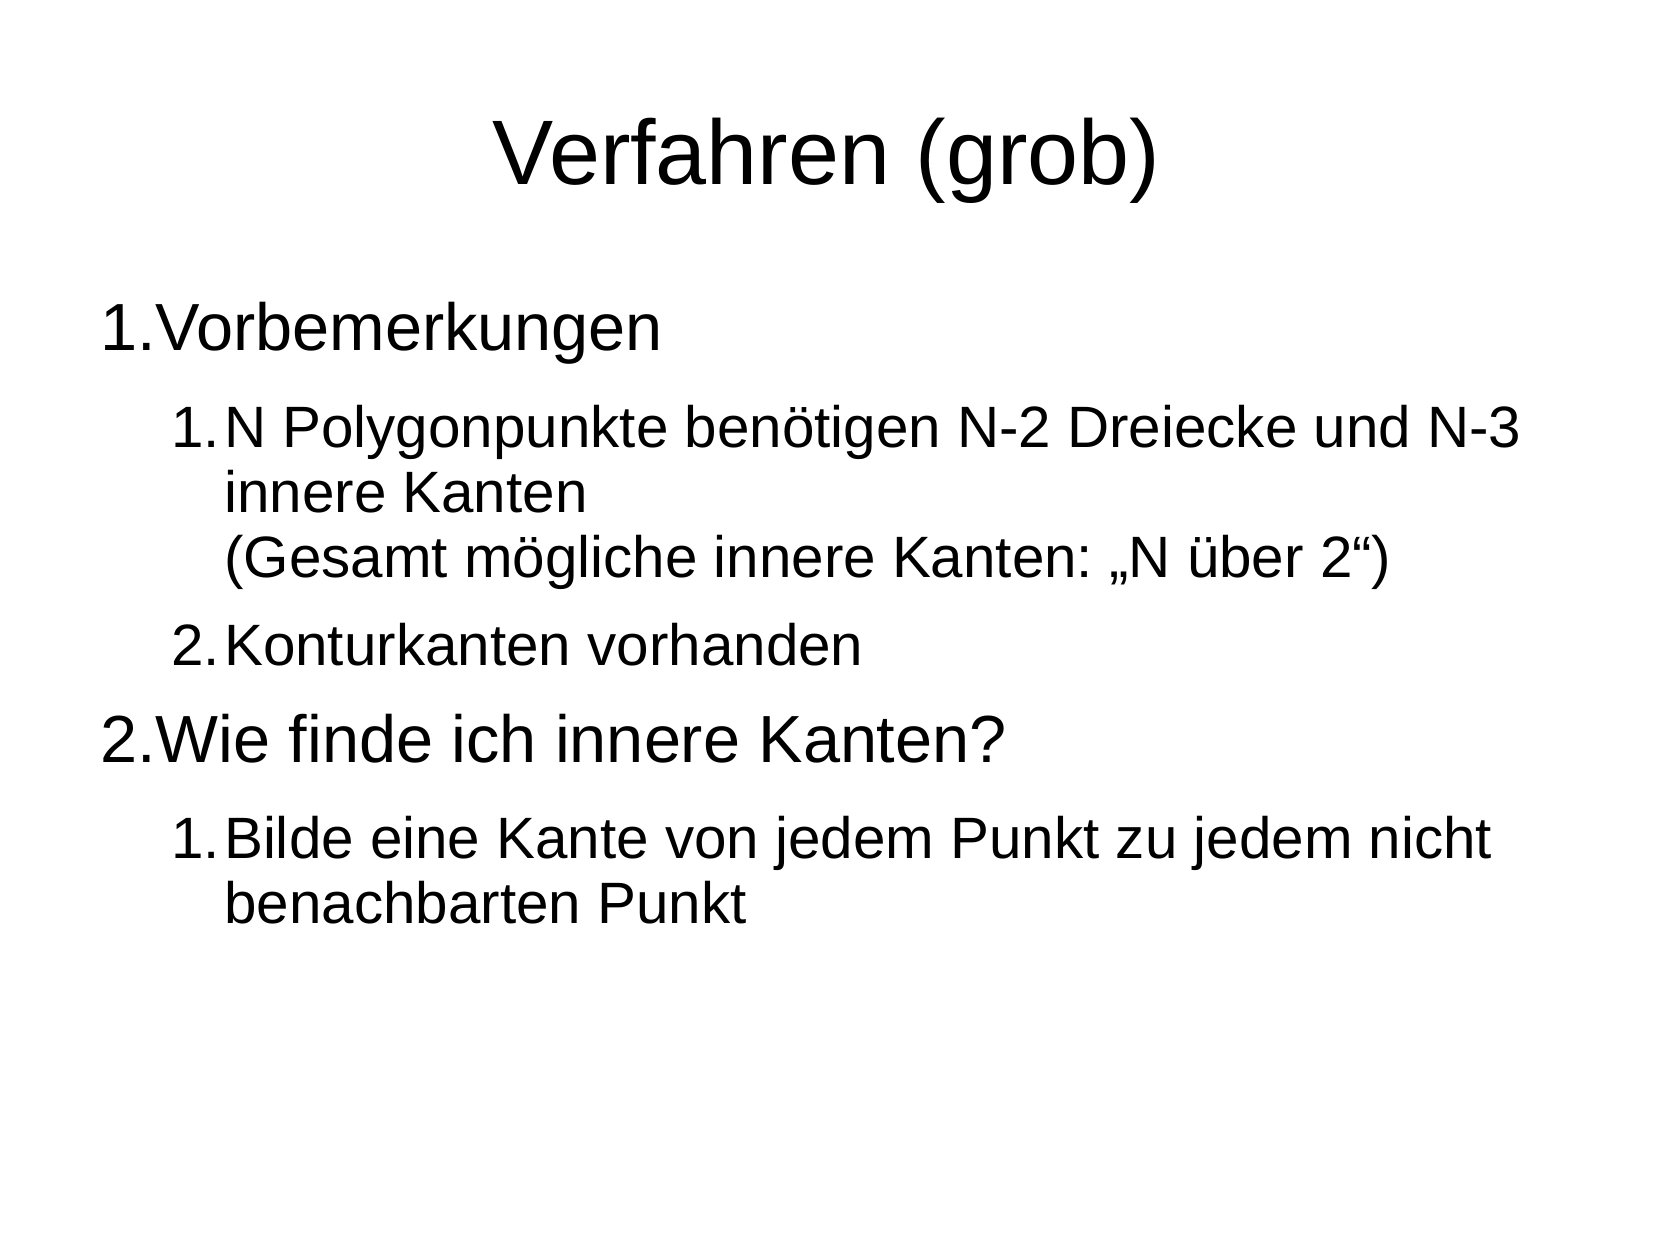

# Verfahren (grob)
Vorbemerkungen
N Polygonpunkte benötigen N-2 Dreiecke und N-3 innere Kanten
(Gesamt mögliche innere Kanten: „N über 2“)
Konturkanten vorhanden
Wie finde ich innere Kanten?
Bilde eine Kante von jedem Punkt zu jedem nicht benachbarten Punkt